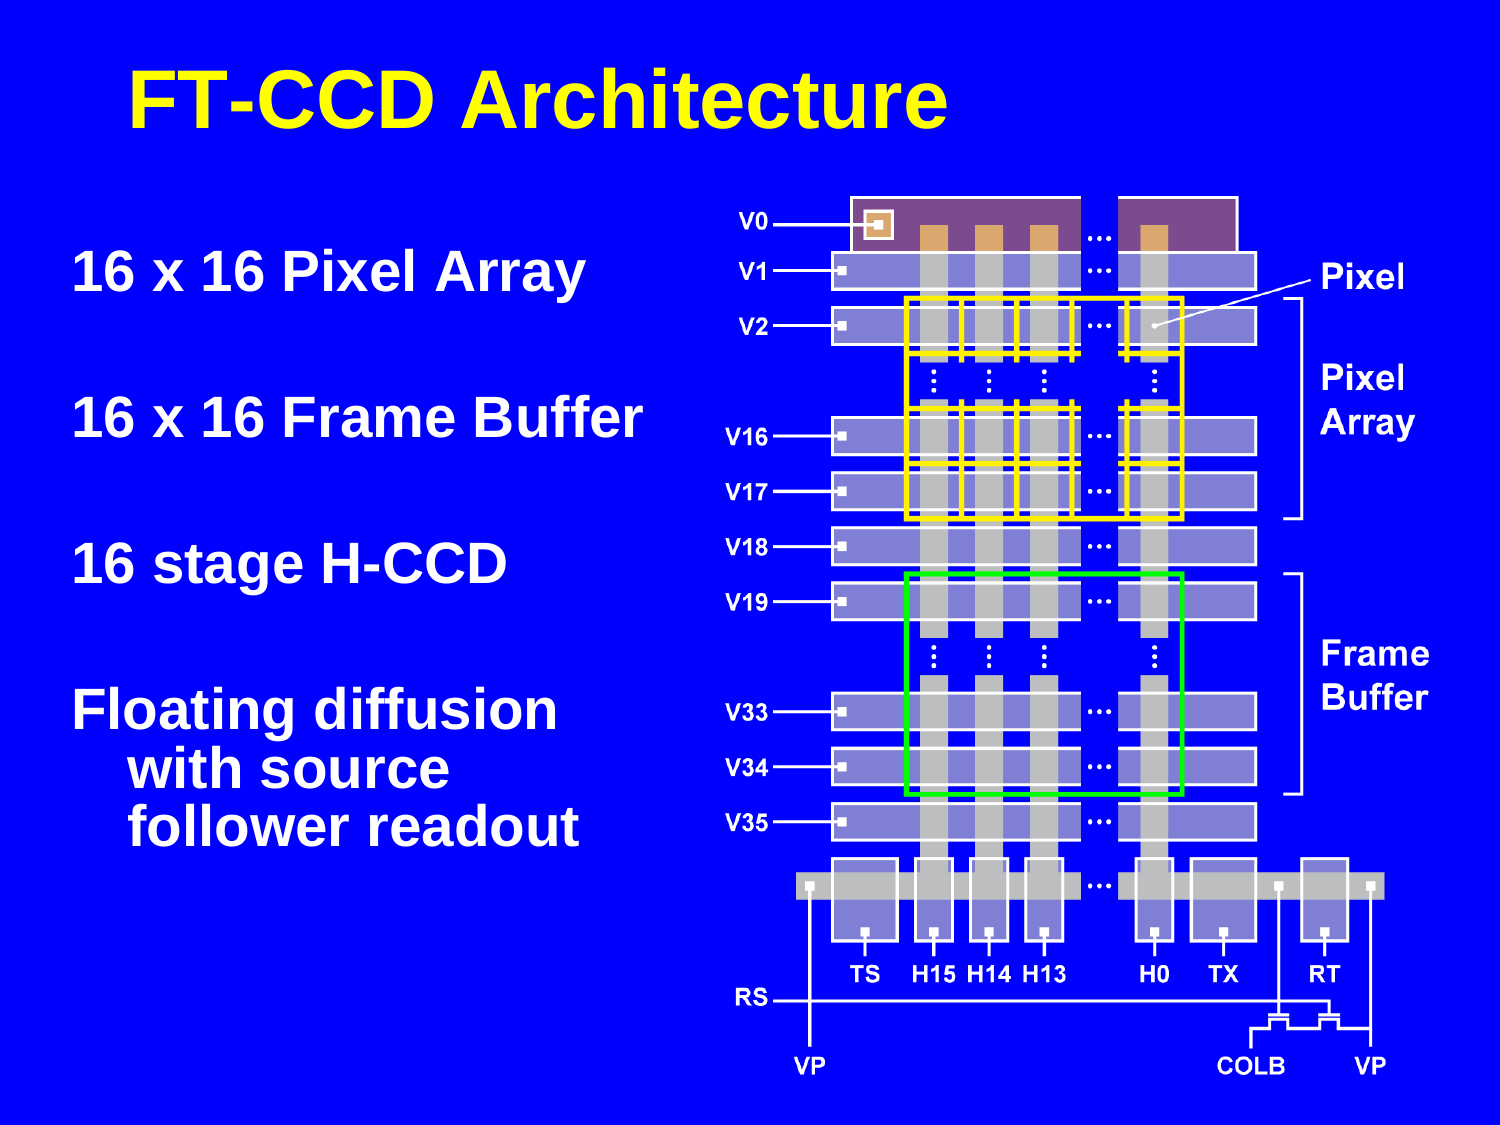

# FT-CCD Architecture
16 x 16 Pixel Array
16 x 16 Frame Buffer
16 stage H-CCD
Floating diffusion with source follower readout